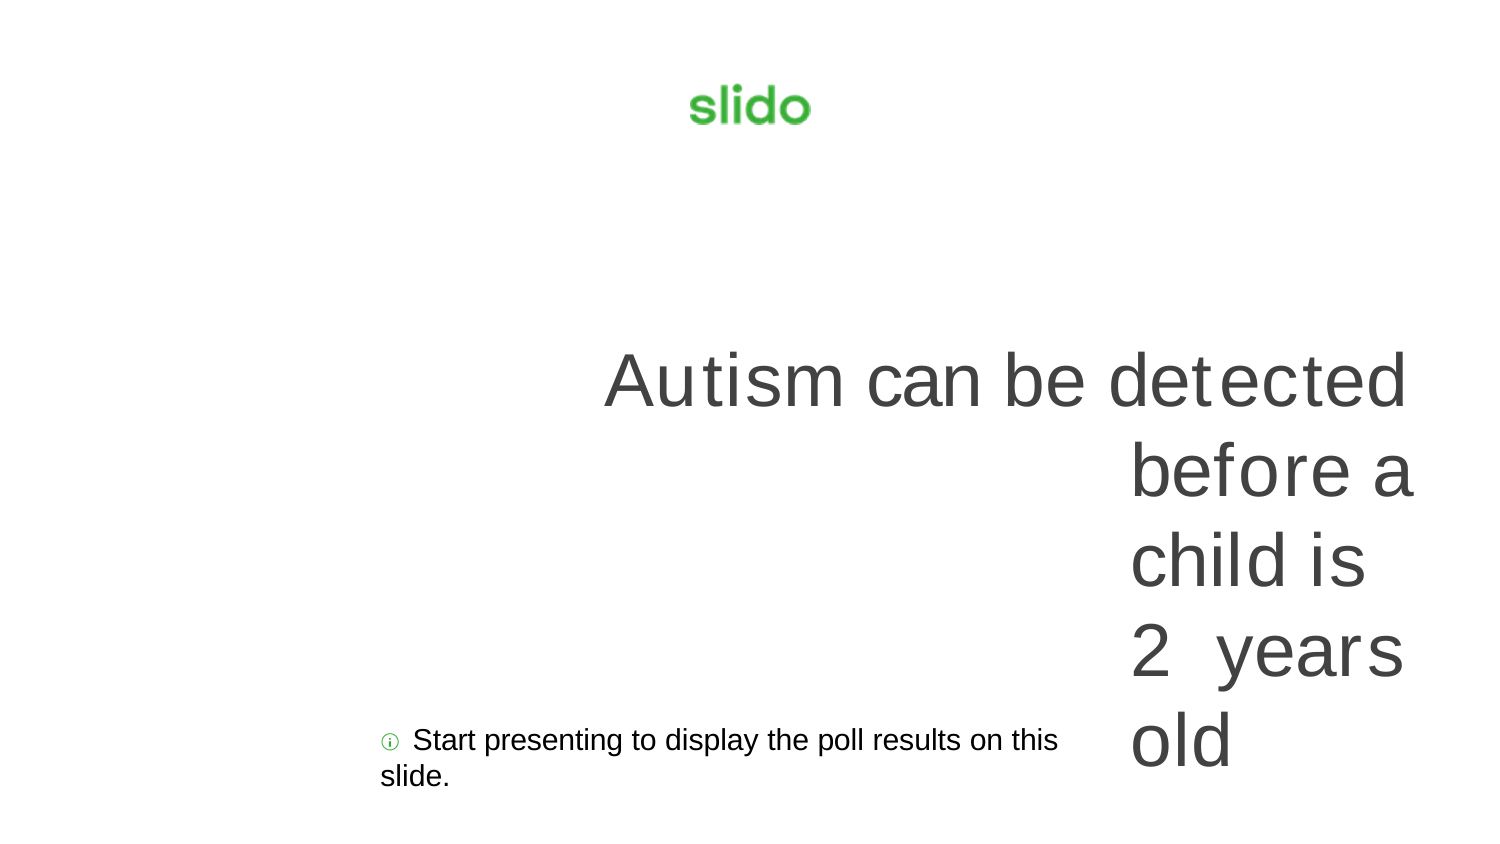

# Autism can be detected before a child is 2 years old
ⓘ Start presenting to display the poll results on this slide.